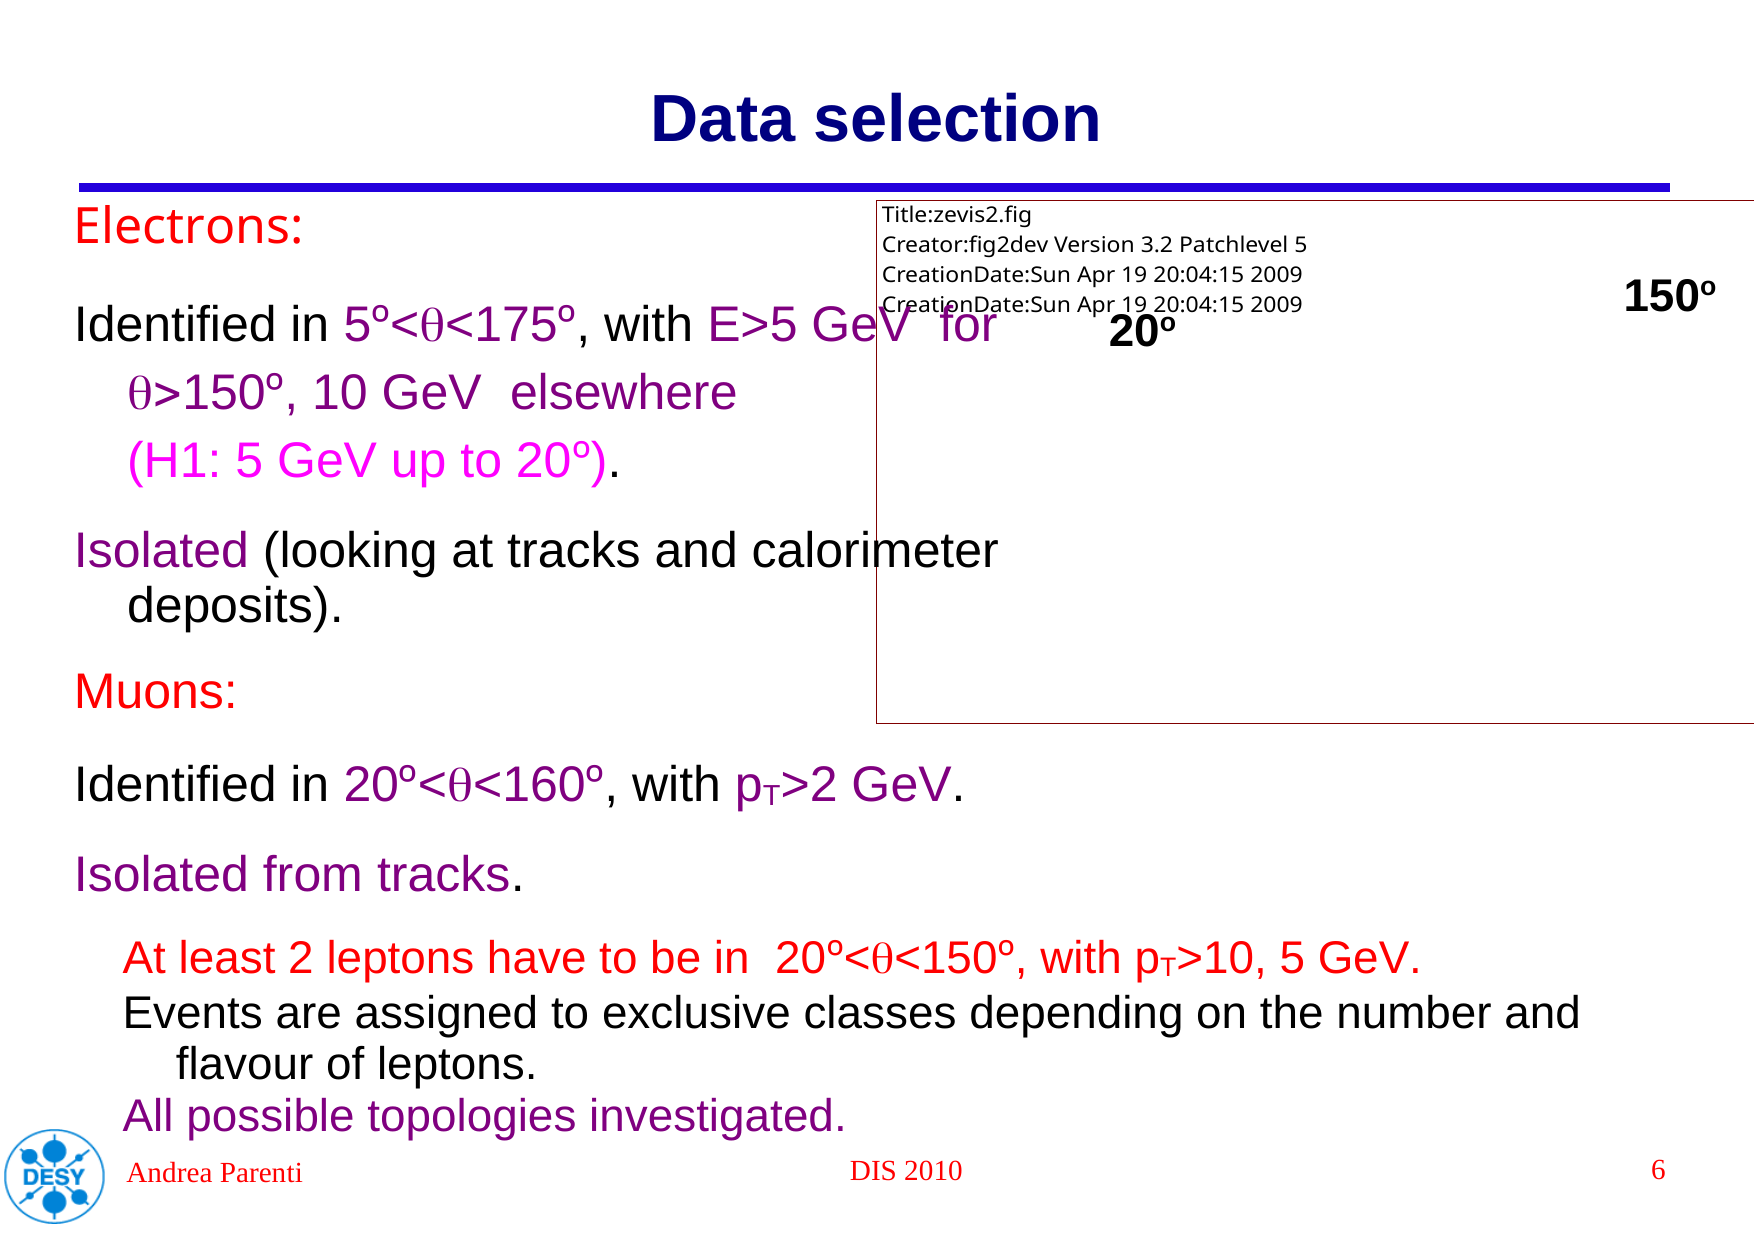

# Data selection
Electrons:
Identified in 5º<q<175º, with E>5 GeV for q>150º, 10 GeV elsewhere				(H1: 5 GeV up to 20º).
Isolated (looking at tracks and calorimeter deposits).
Muons:
Identified in 20º<q<160º, with pT>2 GeV.
Isolated from tracks.
150o
20o
At least 2 leptons have to be in 20º<q<150º, with pT>10, 5 GeV.
Events are assigned to exclusive classes depending on the number and flavour of leptons.
All possible topologies investigated.
6